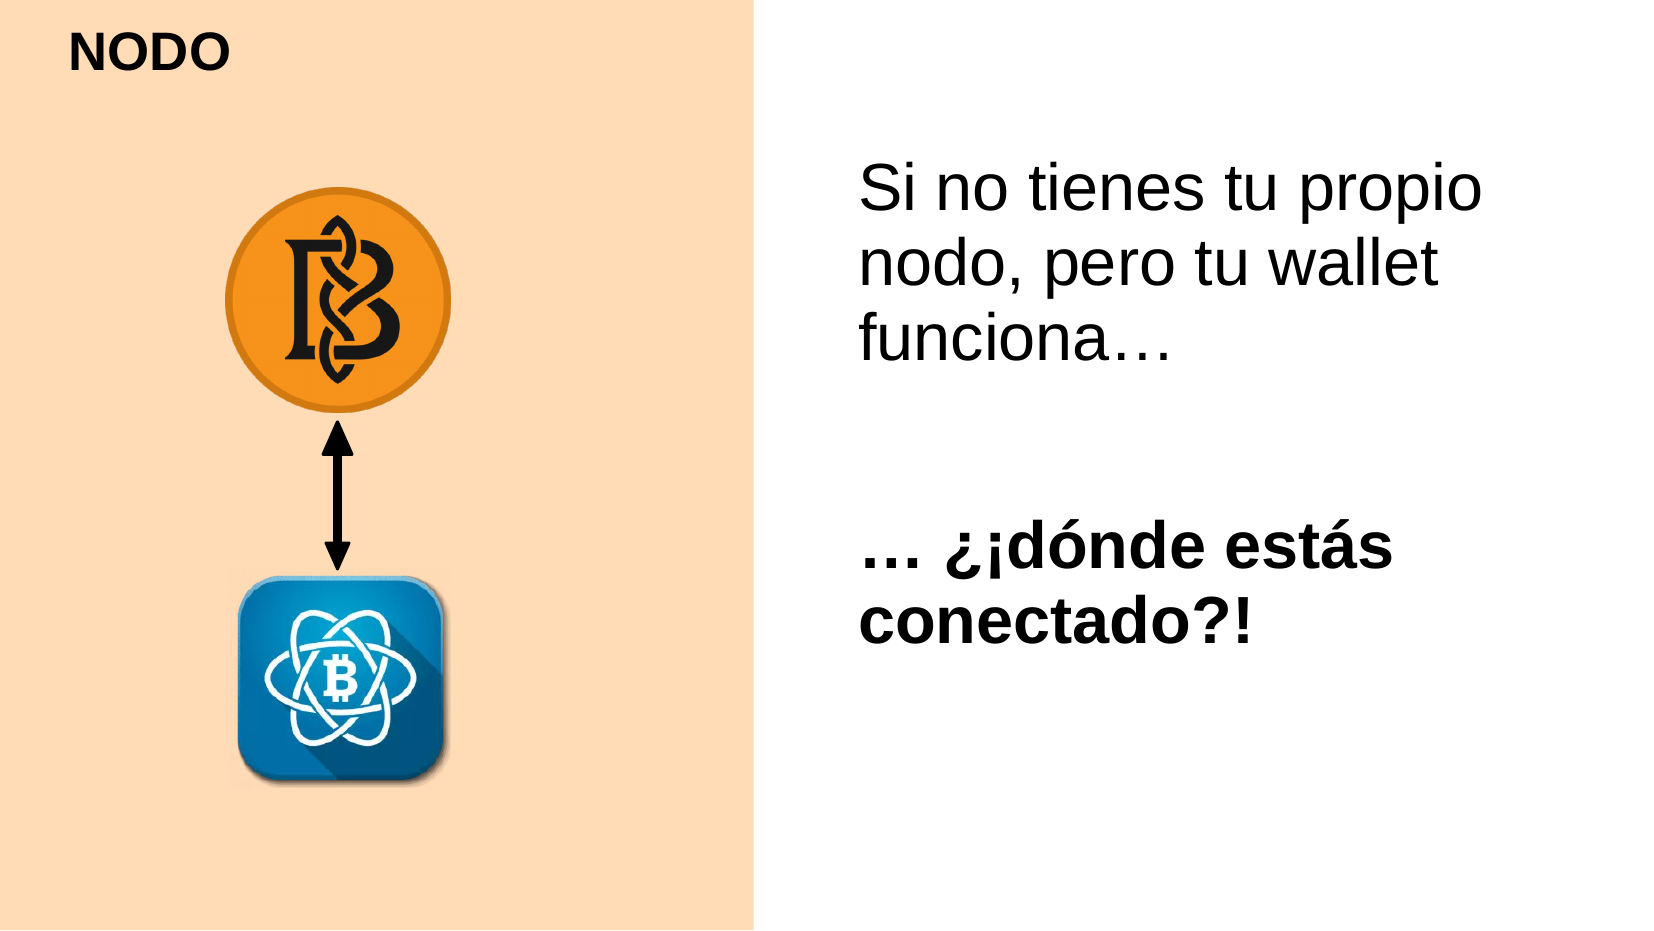

NODO
# Si no tienes tu propio nodo, pero tu wallet funciona…
… ¿¡dónde estás conectado?!